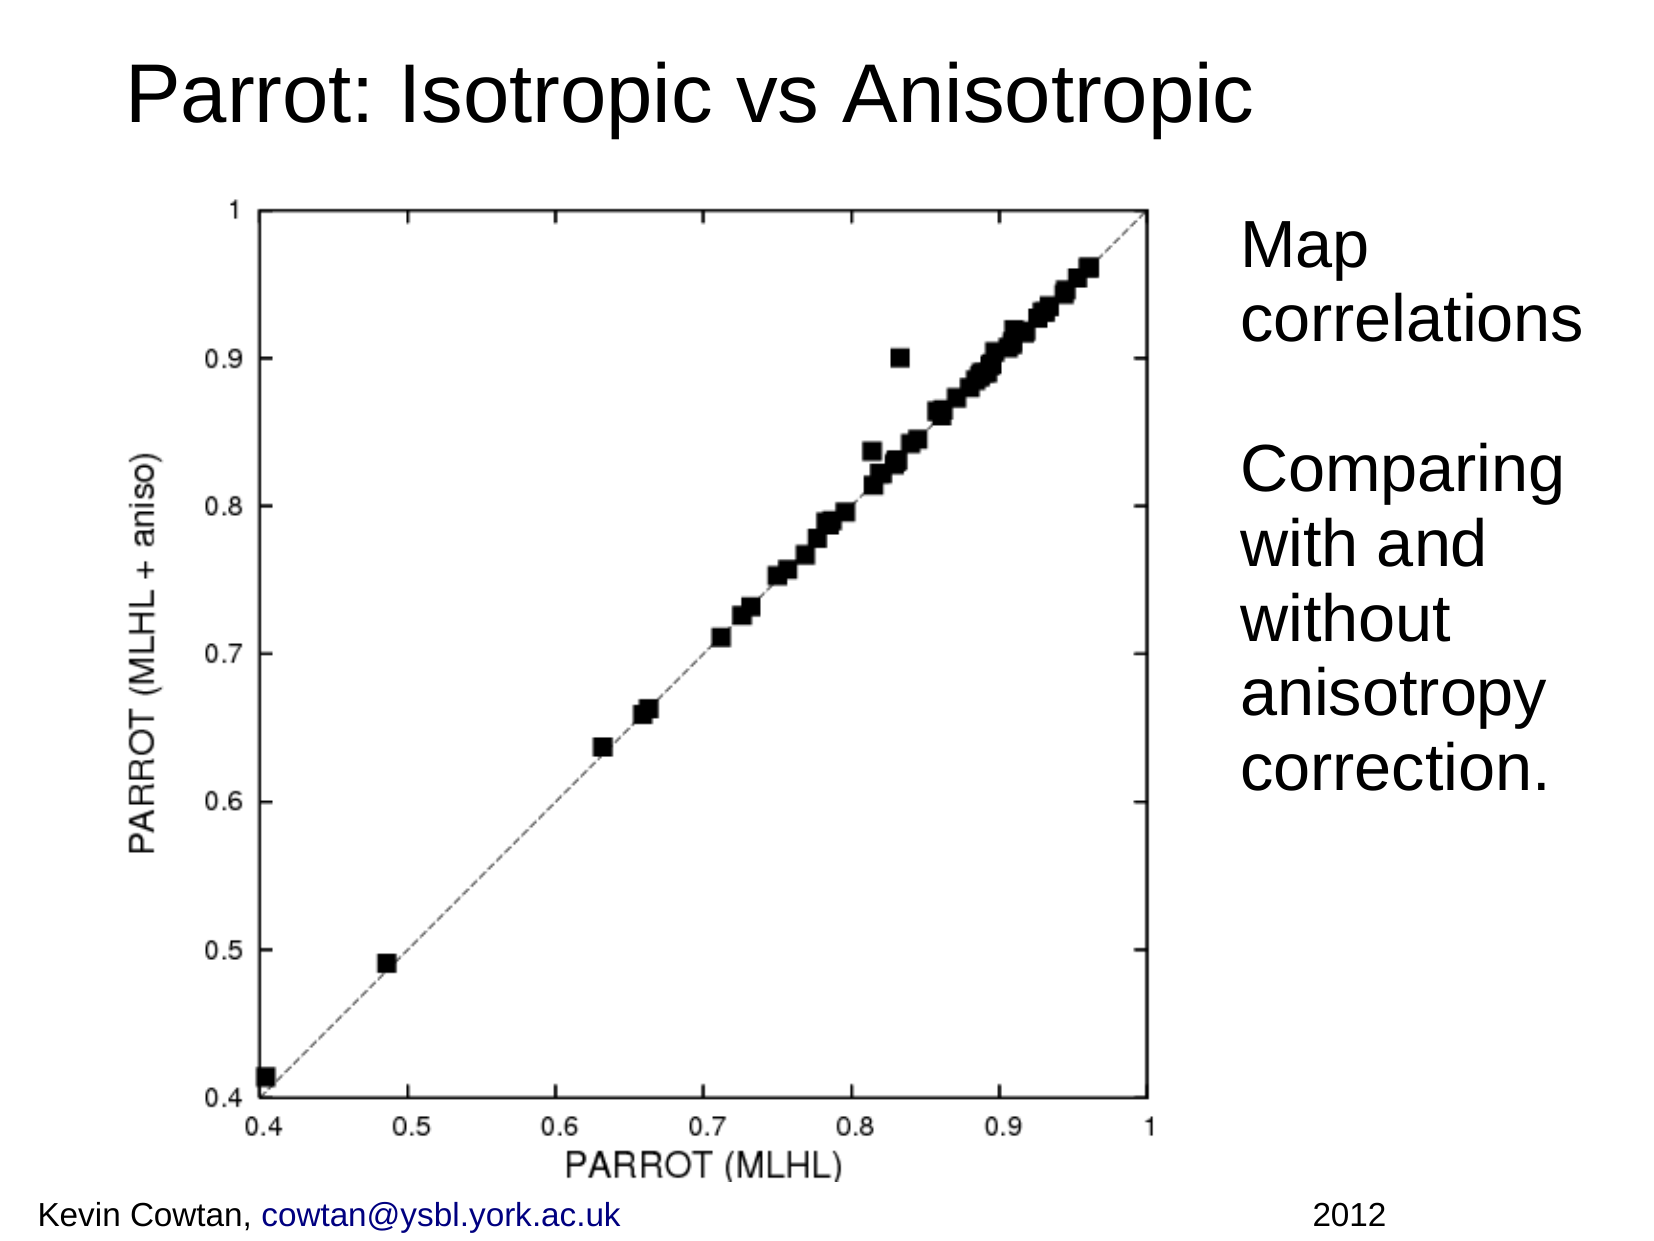

# Parrot: Isotropic vs Anisotropic
Map
correlations
Comparing
with and
without
anisotropy
correction.